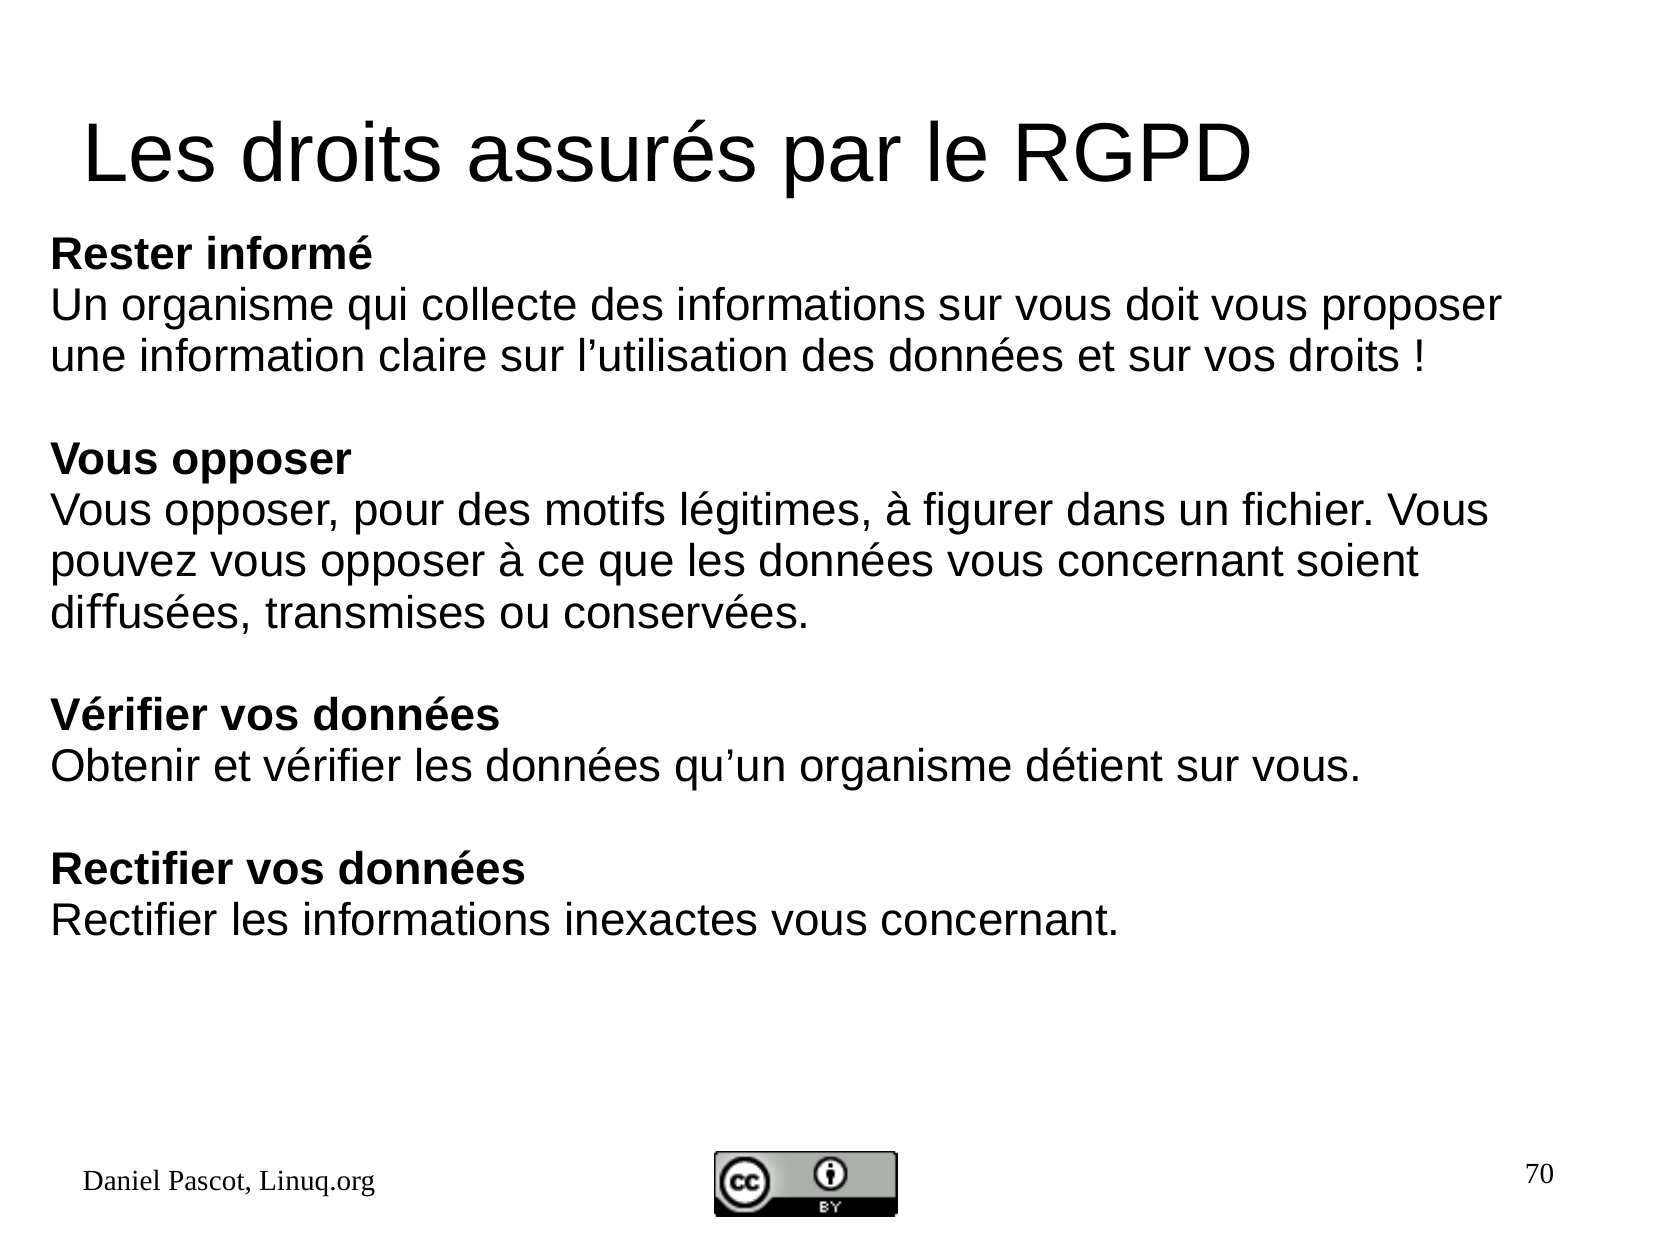

# Les droits assurés par le RGPD
Rester informé
Un organisme qui collecte des informations sur vous doit vous proposer une information claire sur l’utilisation des données et sur vos droits !
Vous opposer
Vous opposer, pour des motifs légitimes, à ﬁgurer dans un ﬁchier. Vous pouvez vous opposer à ce que les données vous concernant soient diﬀusées, transmises ou conservées.
Vériﬁer vos données
Obtenir et vériﬁer les données qu’un organisme détient sur vous.
Rectiﬁer vos données
Rectiﬁer les informations inexactes vous concernant.
70
15-08- 2018